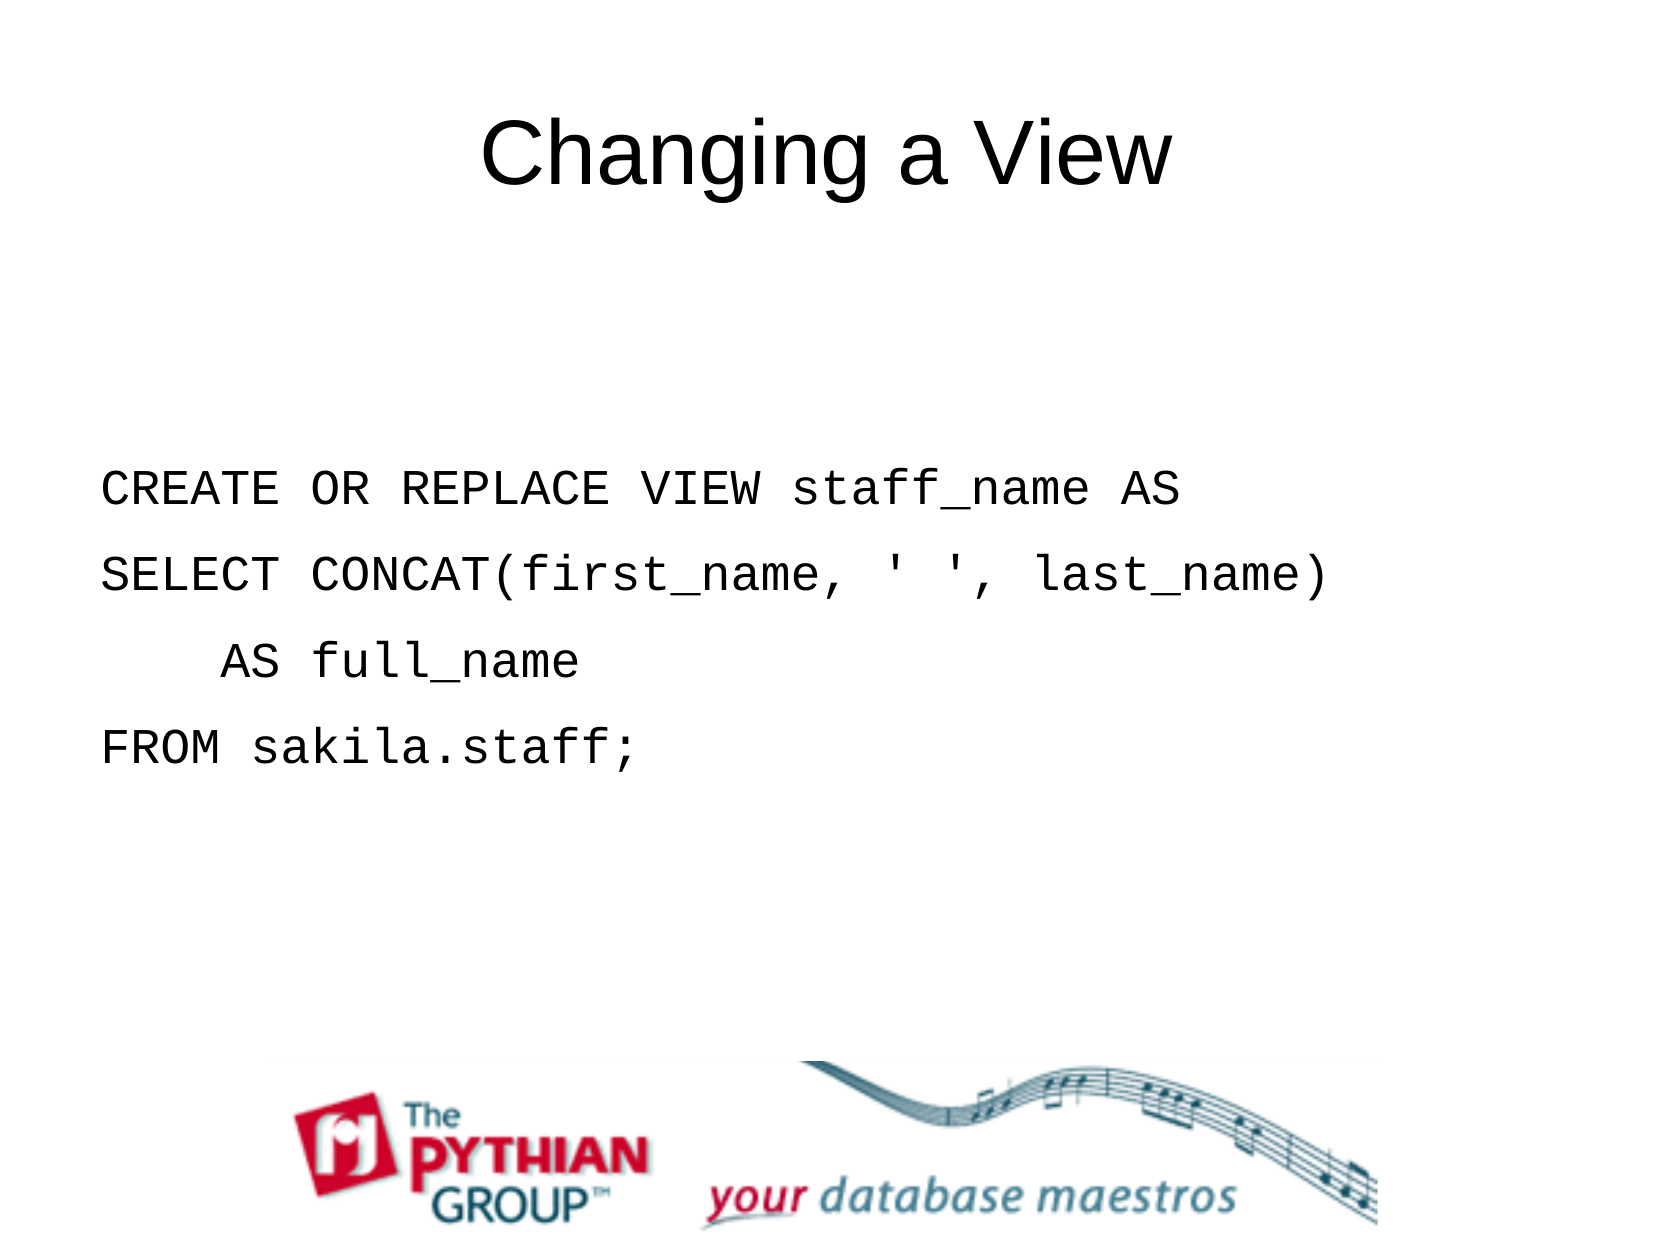

# Changing a View
CREATE OR REPLACE VIEW staff_name AS
SELECT CONCAT(first_name, ' ', last_name)
 AS full_name
FROM sakila.staff;